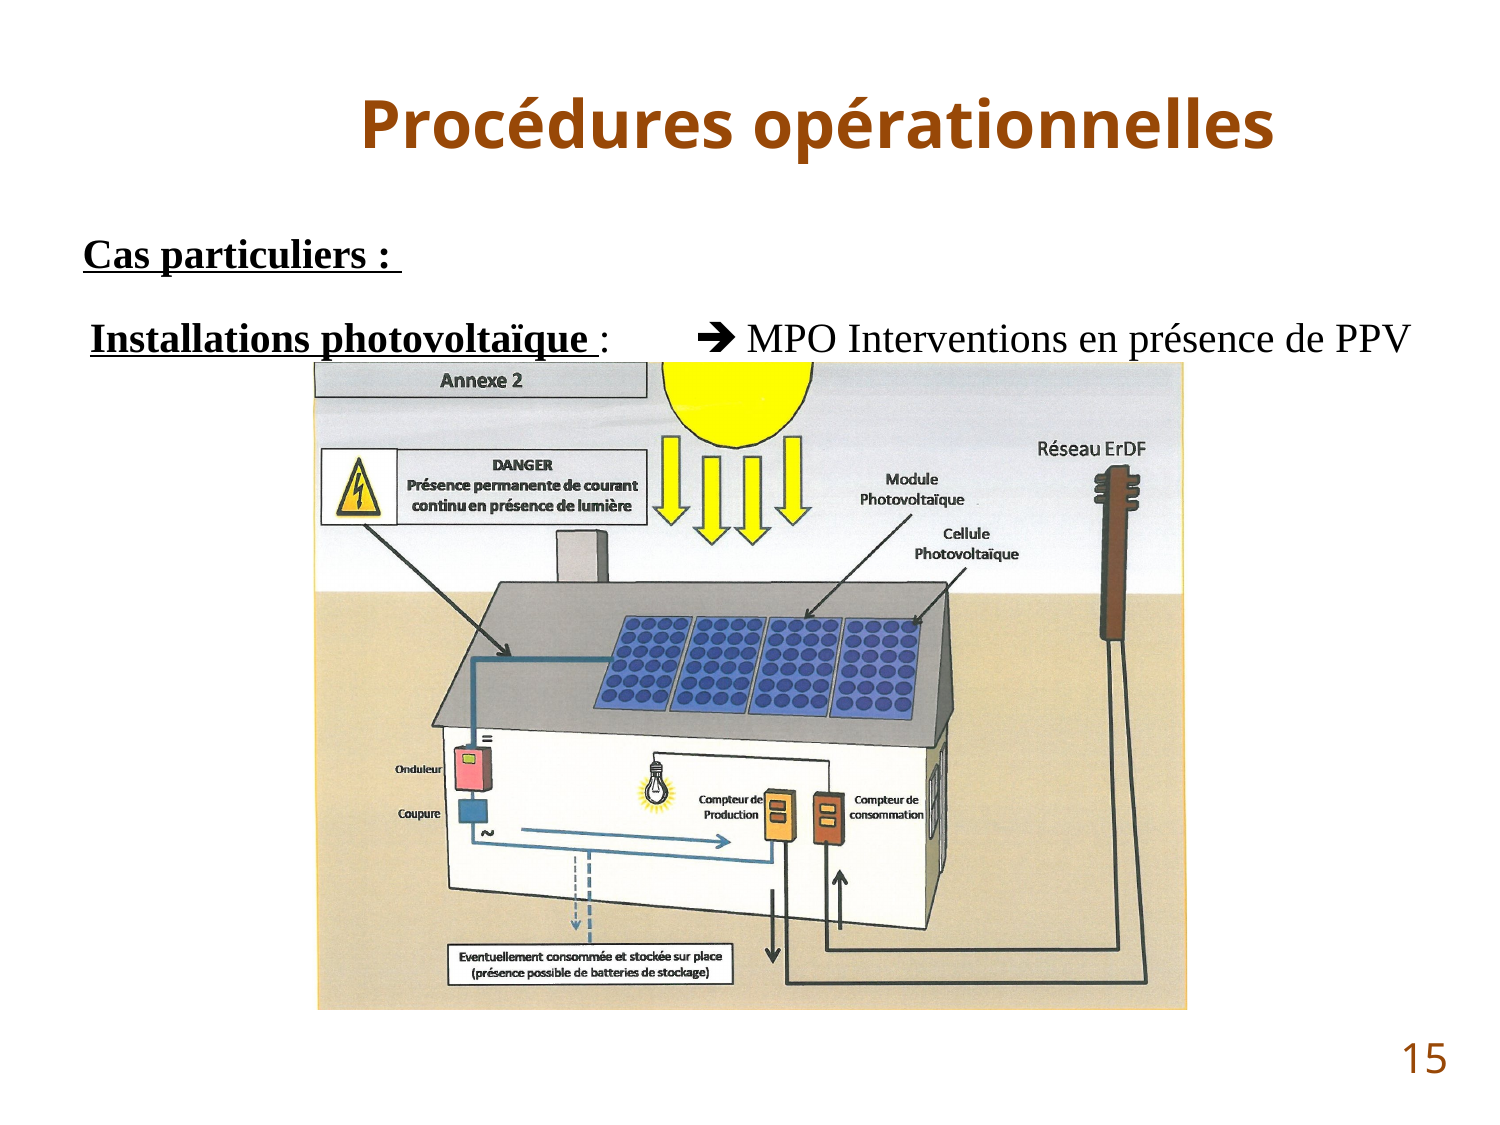

# Procédures opérationnelles
Cas particuliers :
Installations photovoltaïque :  MPO Interventions en présence de PPV